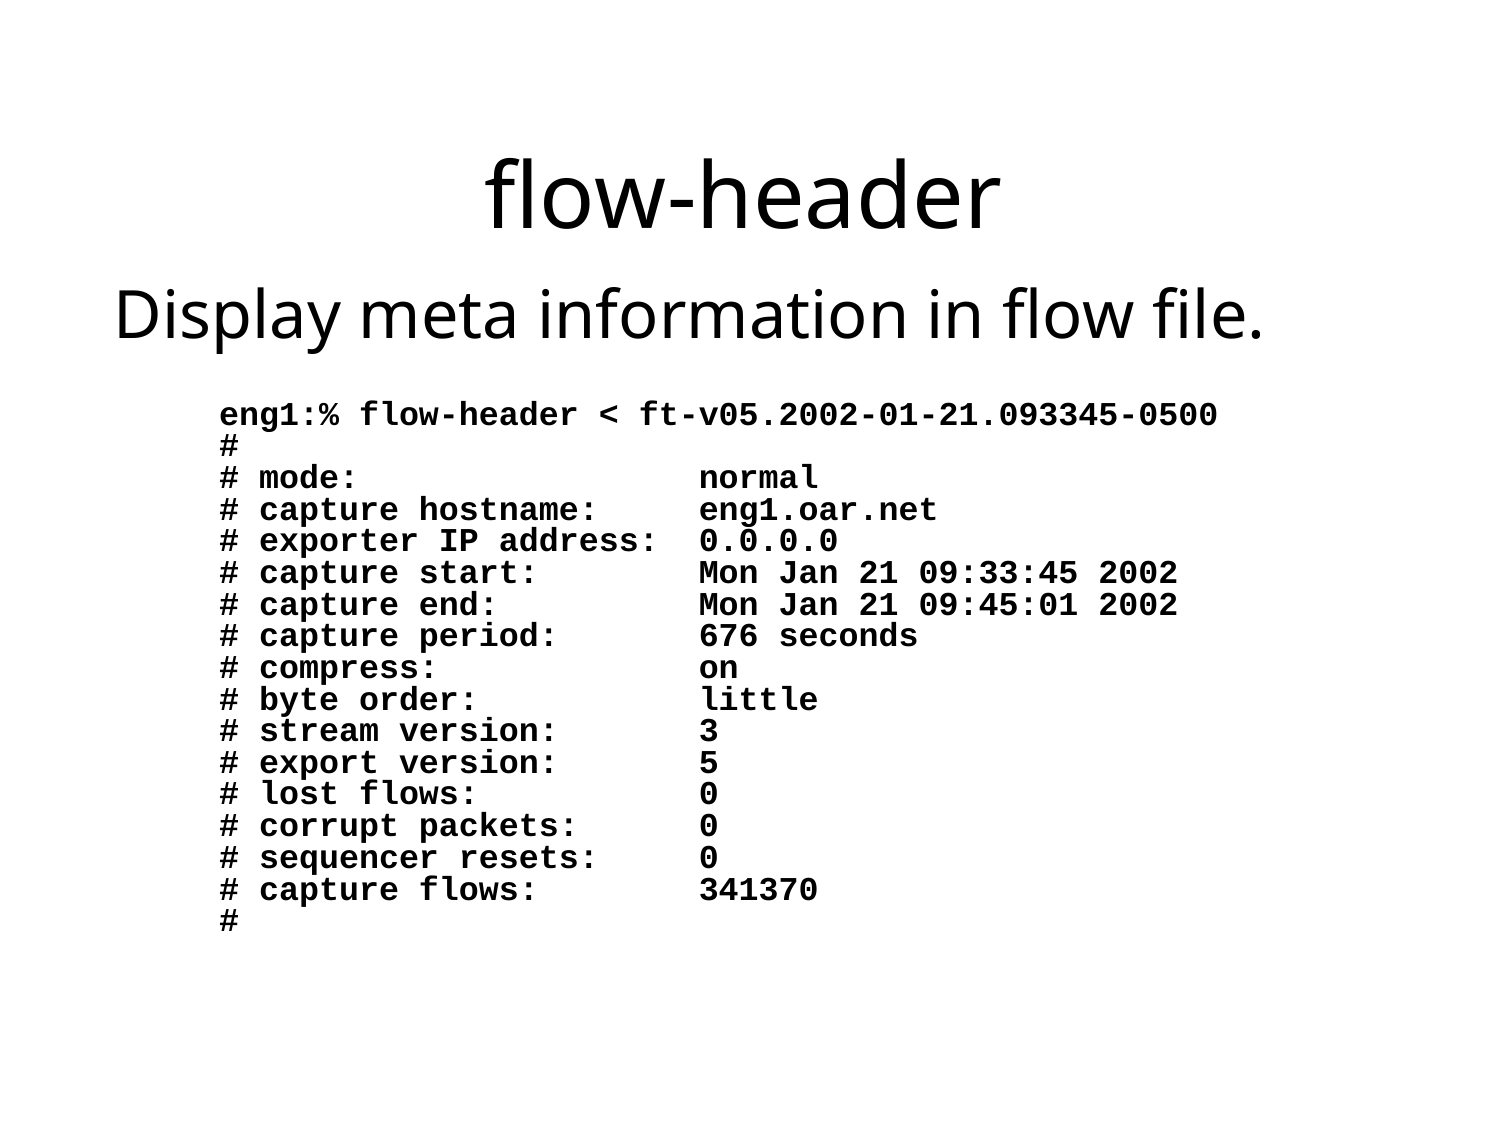

# flow-header
Display meta information in flow file.
eng1:% flow-header < ft-v05.2002-01-21.093345-0500
#
# mode: normal
# capture hostname: eng1.oar.net
# exporter IP address: 0.0.0.0
# capture start: Mon Jan 21 09:33:45 2002
# capture end: Mon Jan 21 09:45:01 2002
# capture period: 676 seconds
# compress: on
# byte order: little
# stream version: 3
# export version: 5
# lost flows: 0
# corrupt packets: 0
# sequencer resets: 0
# capture flows: 341370
#